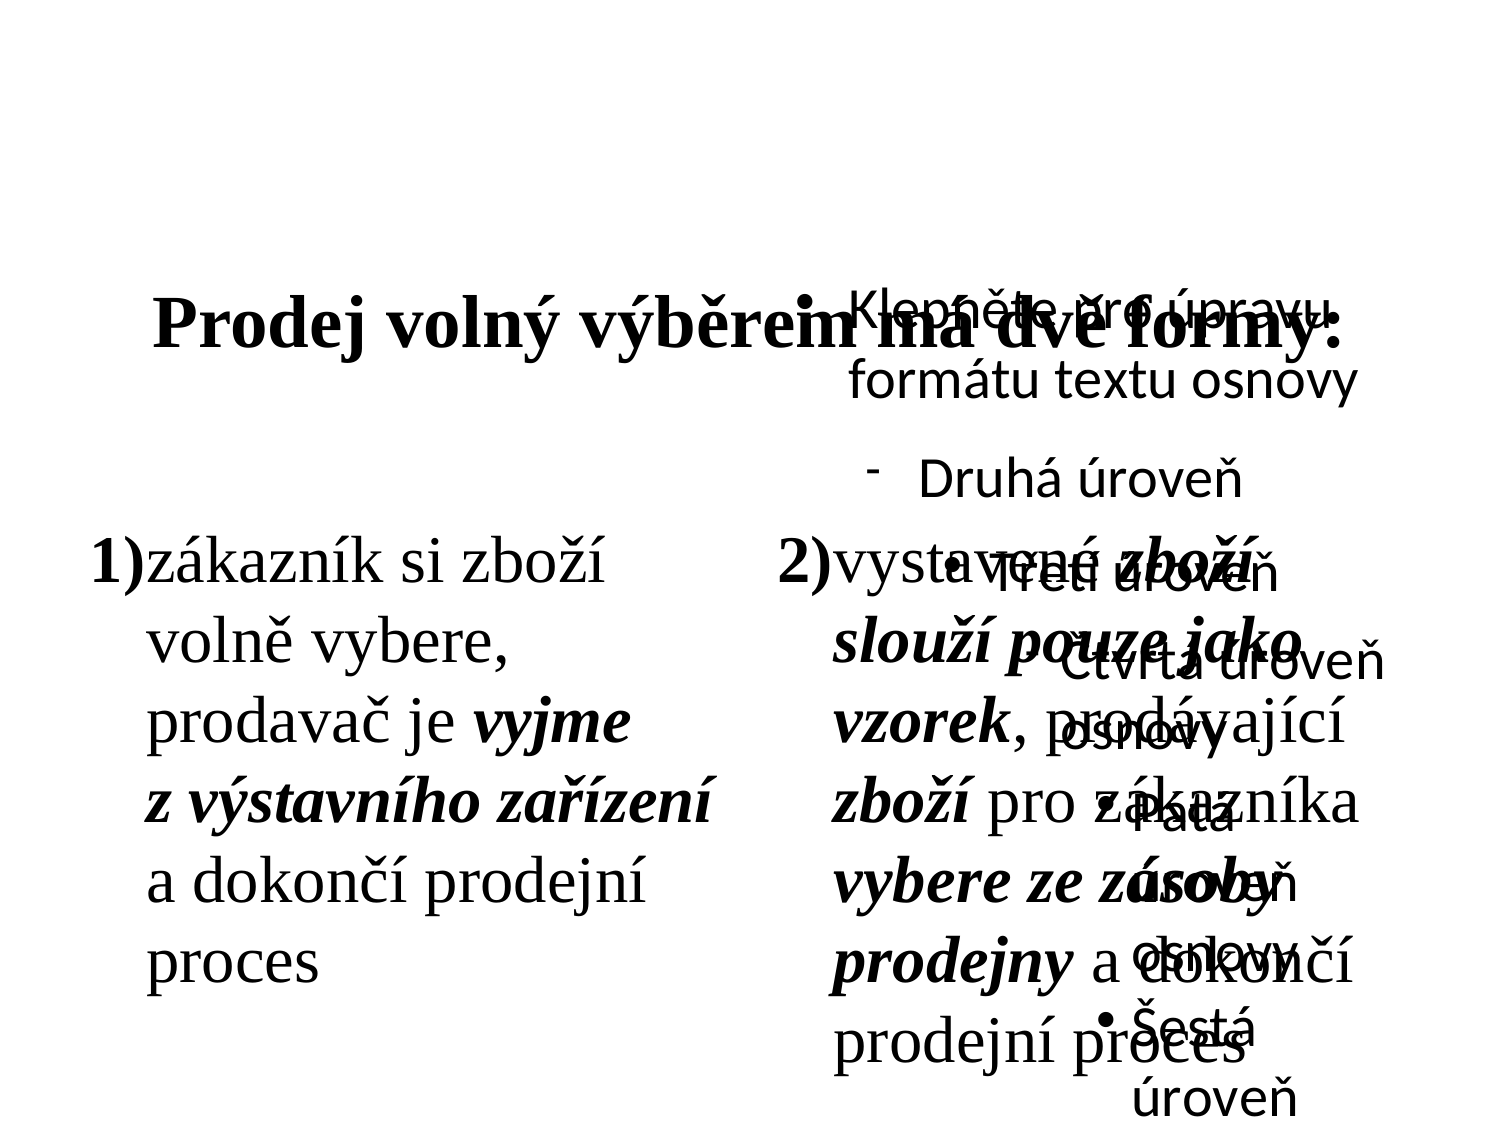

# Prodej volný výběrem má dvě formy:
1)	zákazník si zboží volně vybere, prodavač je vyjme z výstavního zařízení a dokončí prodejní proces
2)	vystavené zboží slouží pouze jako vzorek, prodávající zboží pro zákazníka vybere ze zásoby prodejny a dokončí prodejní proces